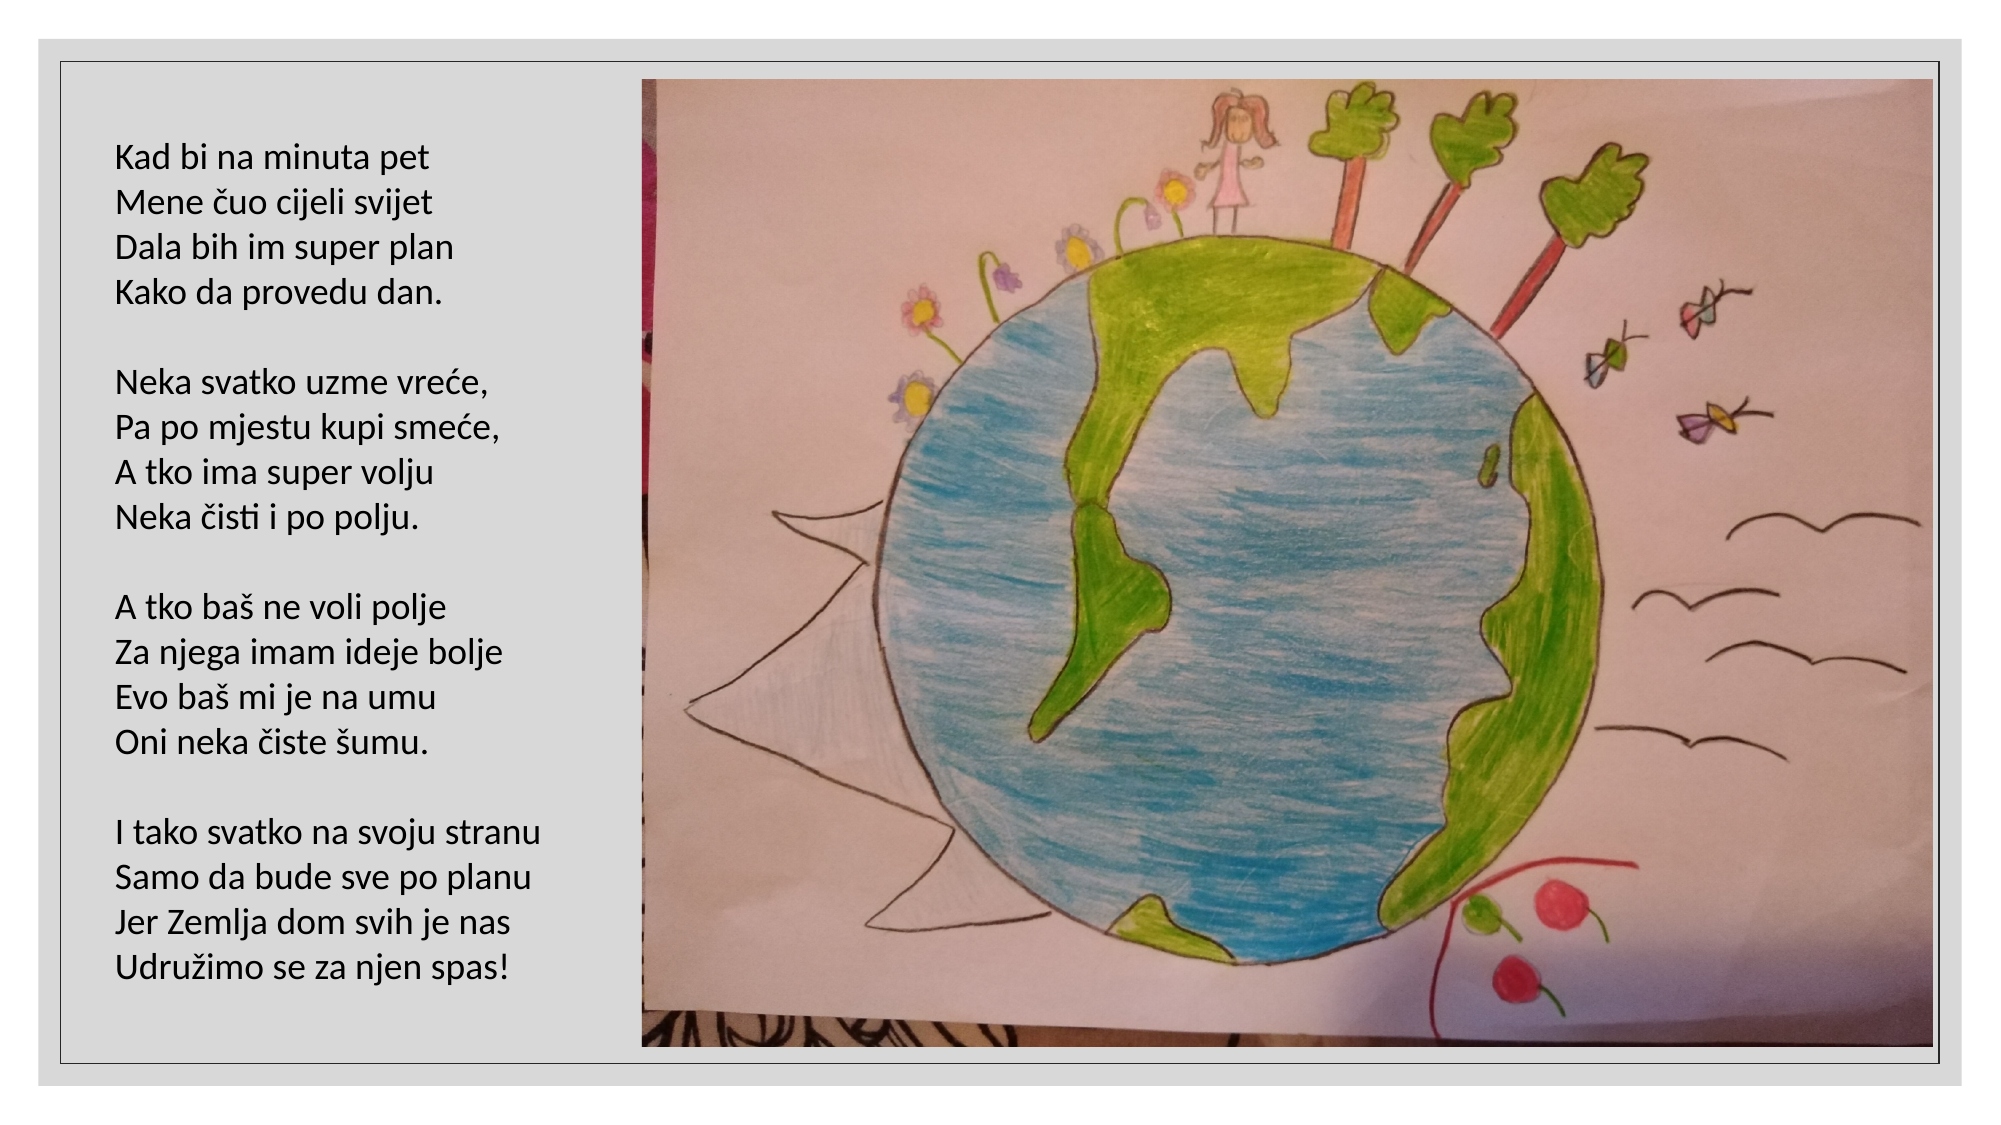

#
Kad bi na minuta pet
Mene čuo cijeli svijet
Dala bih im super plan
Kako da provedu dan.
Neka svatko uzme vreće,
Pa po mjestu kupi smeće,
A tko ima super volju
Neka čisti i po polju.
A tko baš ne voli polje
Za njega imam ideje bolje
Evo baš mi je na umu
Oni neka čiste šumu.
I tako svatko na svoju stranu
Samo da bude sve po planu
Jer Zemlja dom svih je nas
Udružimo se za njen spas!